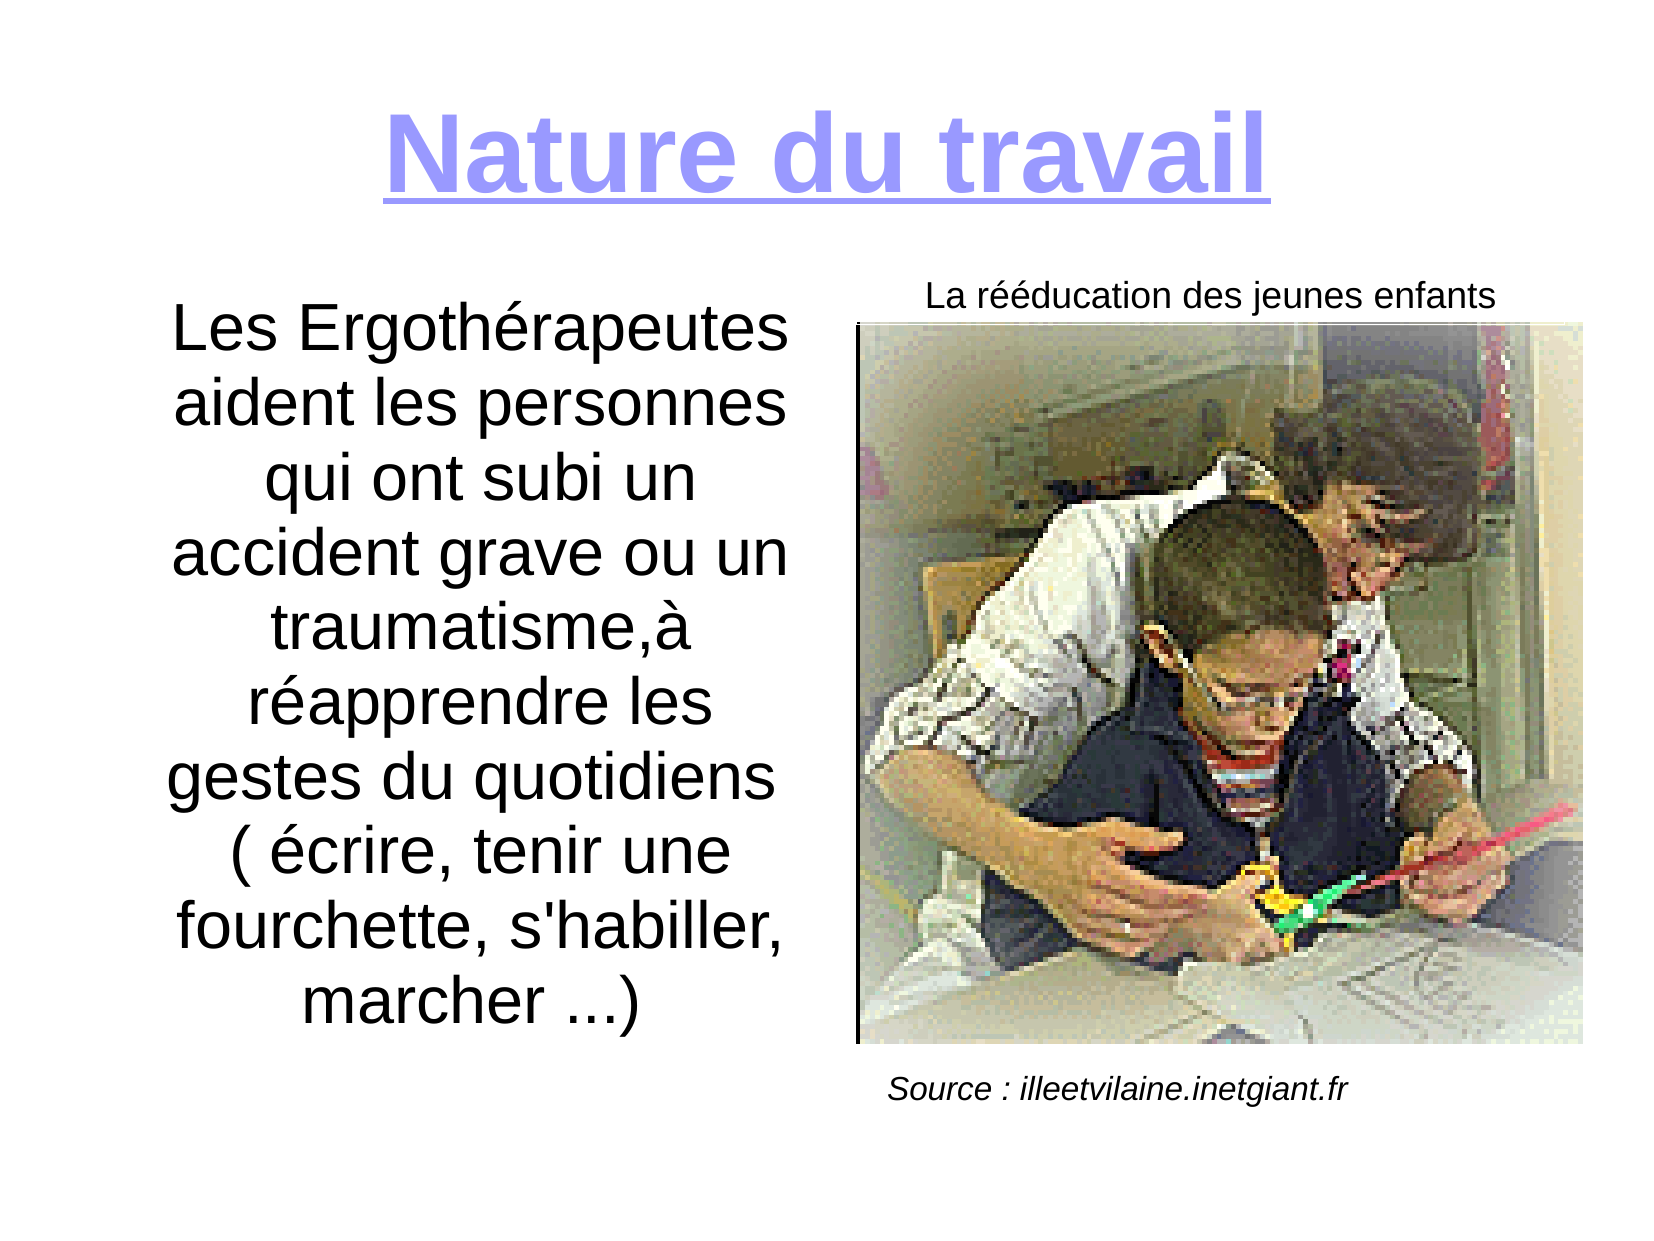

# Nature du travail
La rééducation des jeunes enfants
Les Ergothérapeutes aident les personnes qui ont subi un accident grave ou un traumatisme,à réapprendre les gestes du quotidiens ( écrire, tenir une fourchette, s'habiller, marcher ...)
Source : illeetvilaine.inetgiant.fr